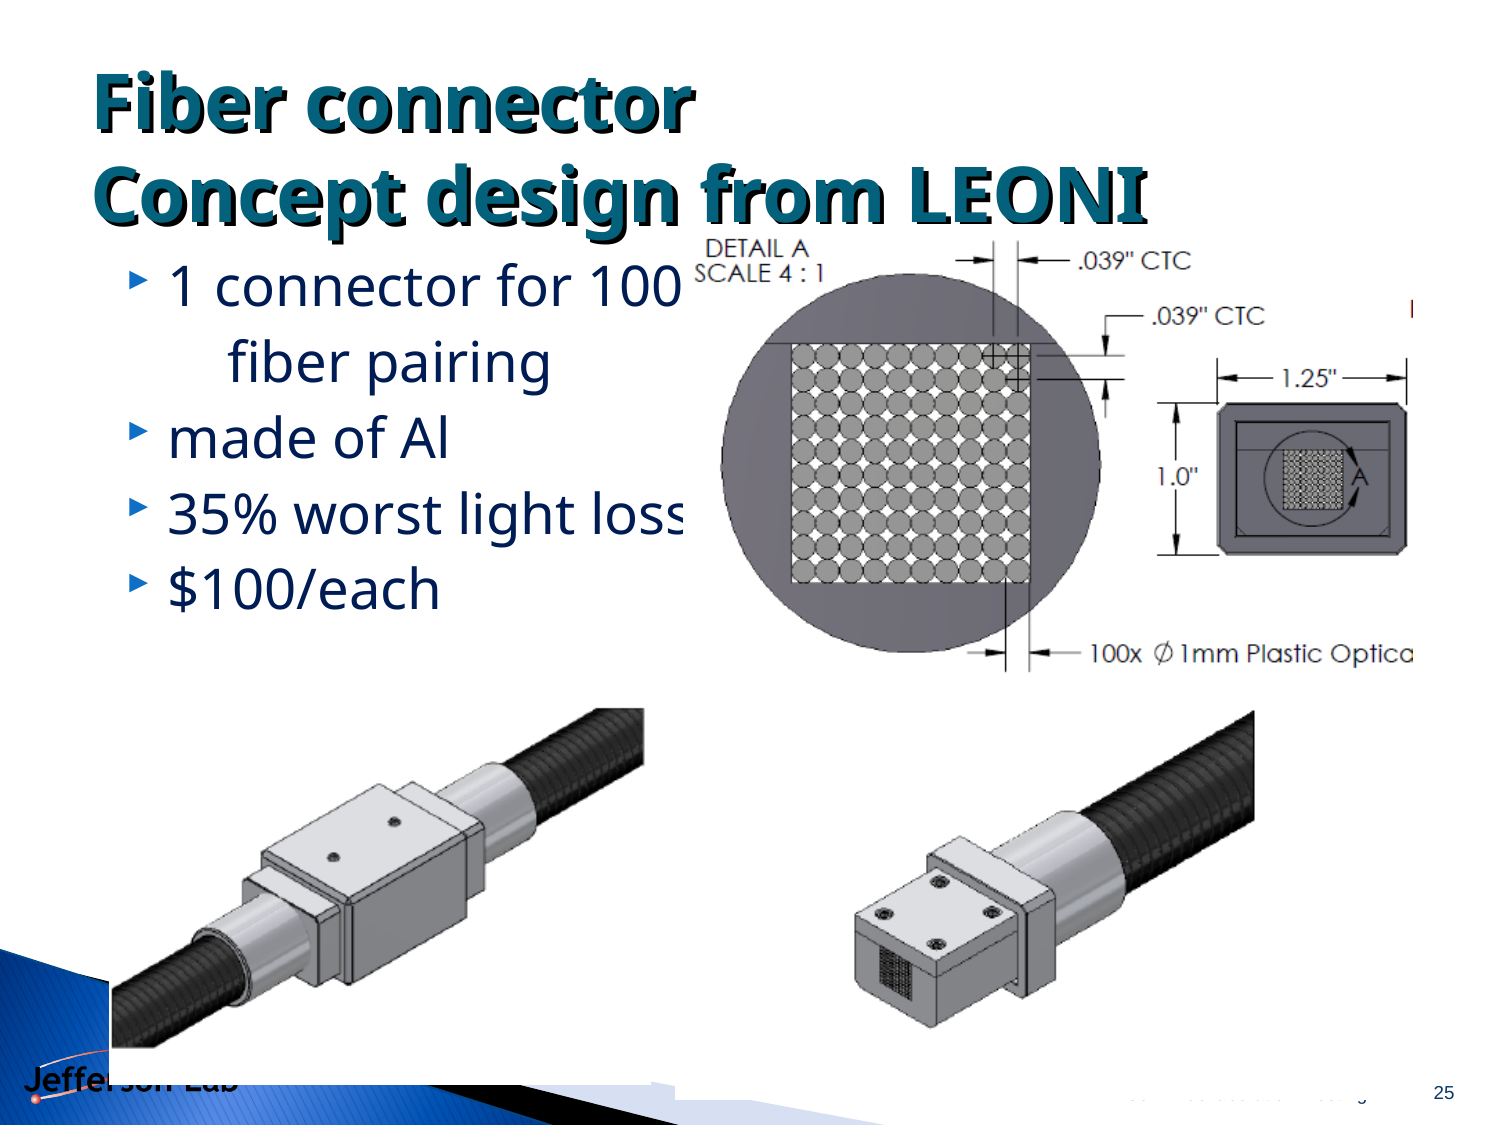

Fiber connector
Concept design from LEONI
# 1 connector for 100
 fiber pairing
made of Al
35% worst light loss
$100/each
SoLID Collaboration Meeting
25